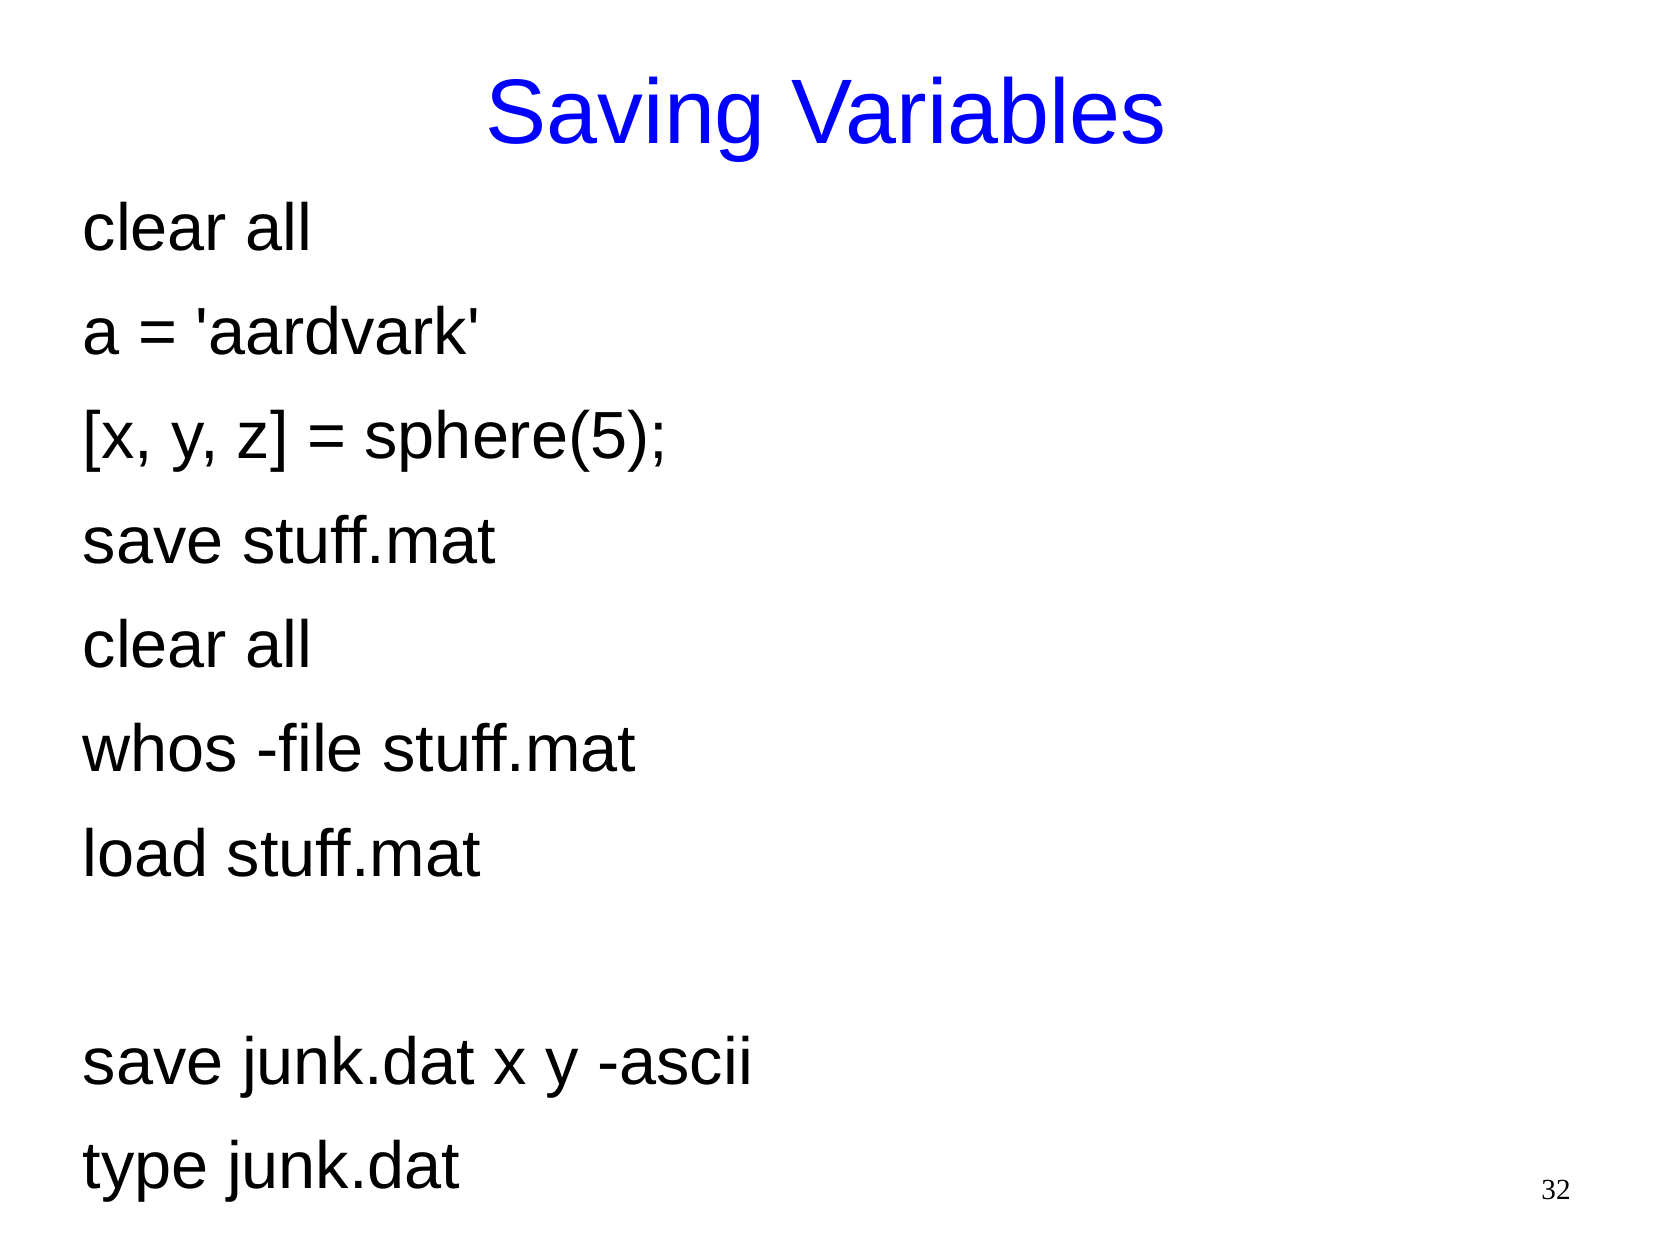

# Saving Variables
clear all
a = 'aardvark'
[x, y, z] = sphere(5);
save stuff.mat
clear all
whos -file stuff.mat
load stuff.mat
save junk.dat x y -ascii
type junk.dat
32